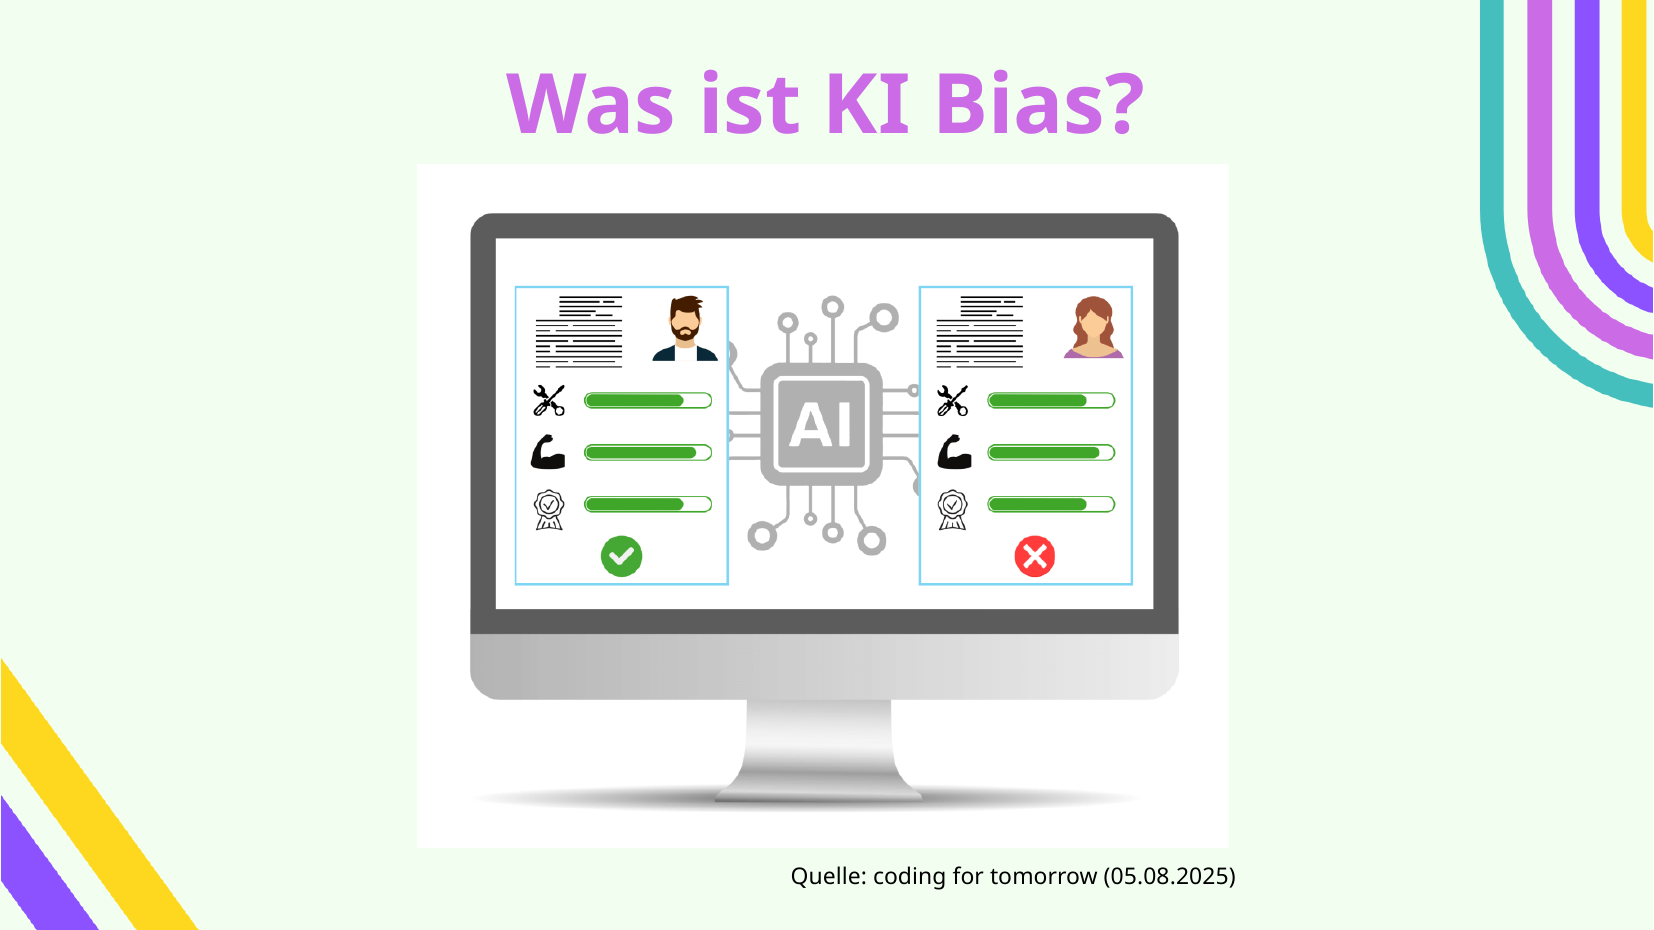

Was ist KI Bias?
Quelle: coding for tomorrow (05.08.2025)